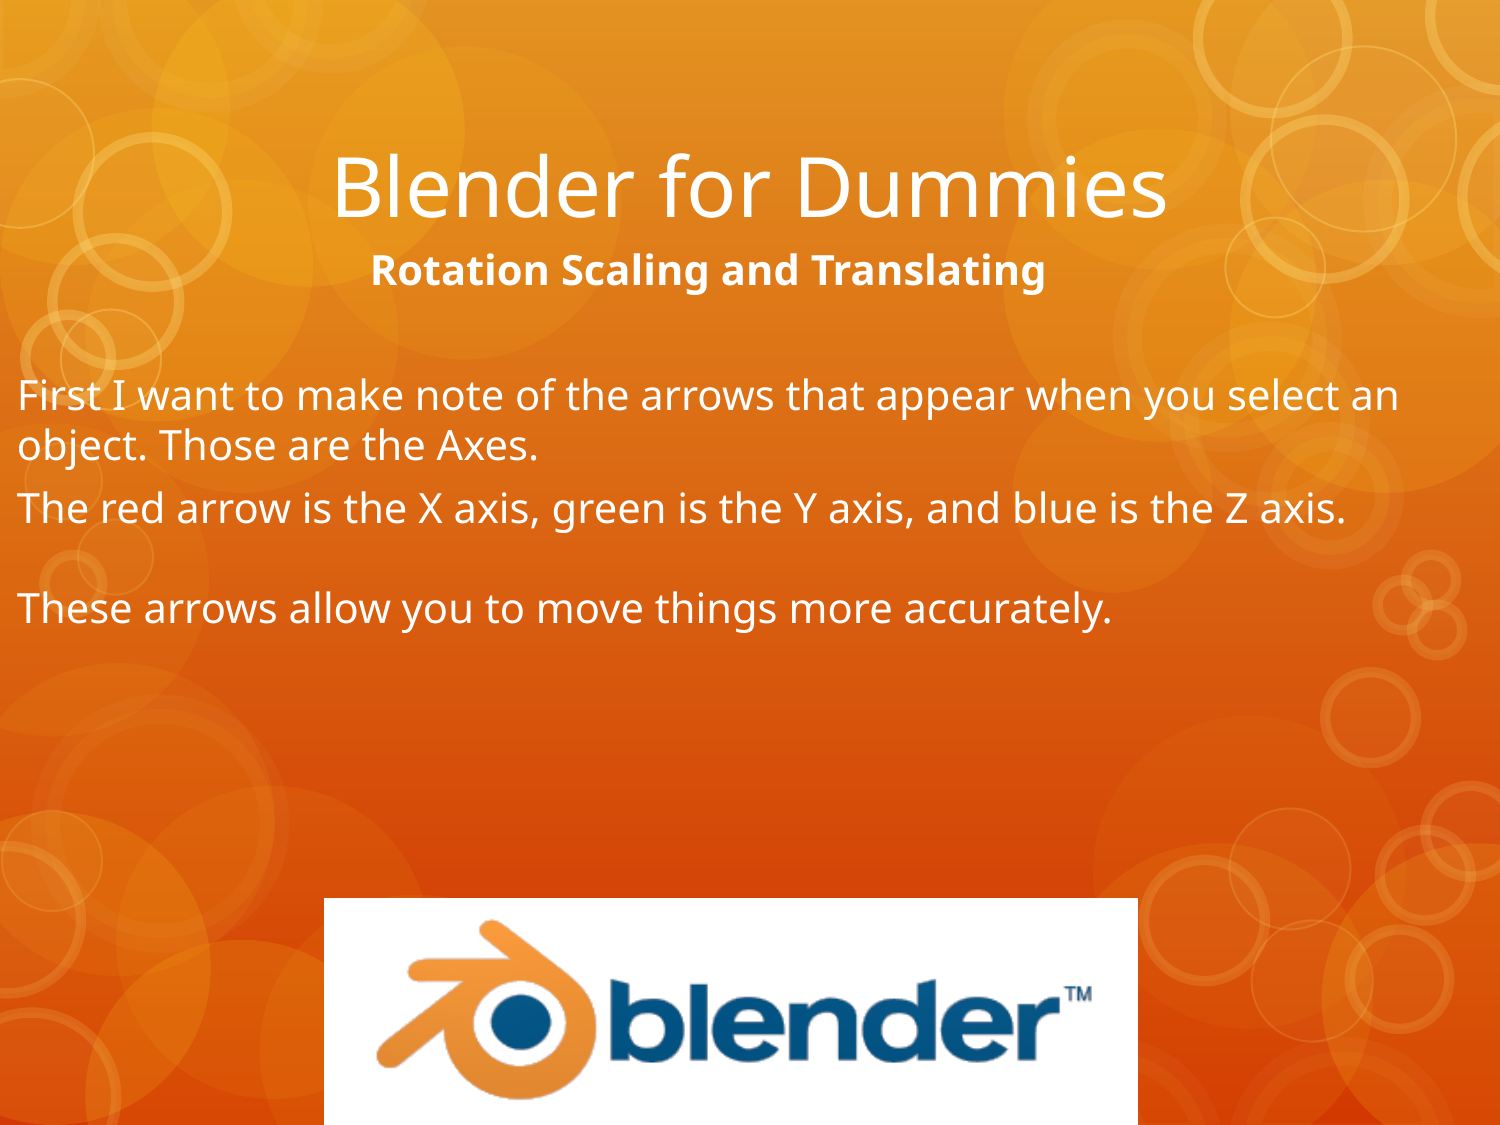

# Blender for Dummies
Rotation Scaling and Translating
First I want to make note of the arrows that appear when you select an object. Those are the Axes.
The red arrow is the X axis, green is the Y axis, and blue is the Z axis.
These arrows allow you to move things more accurately.